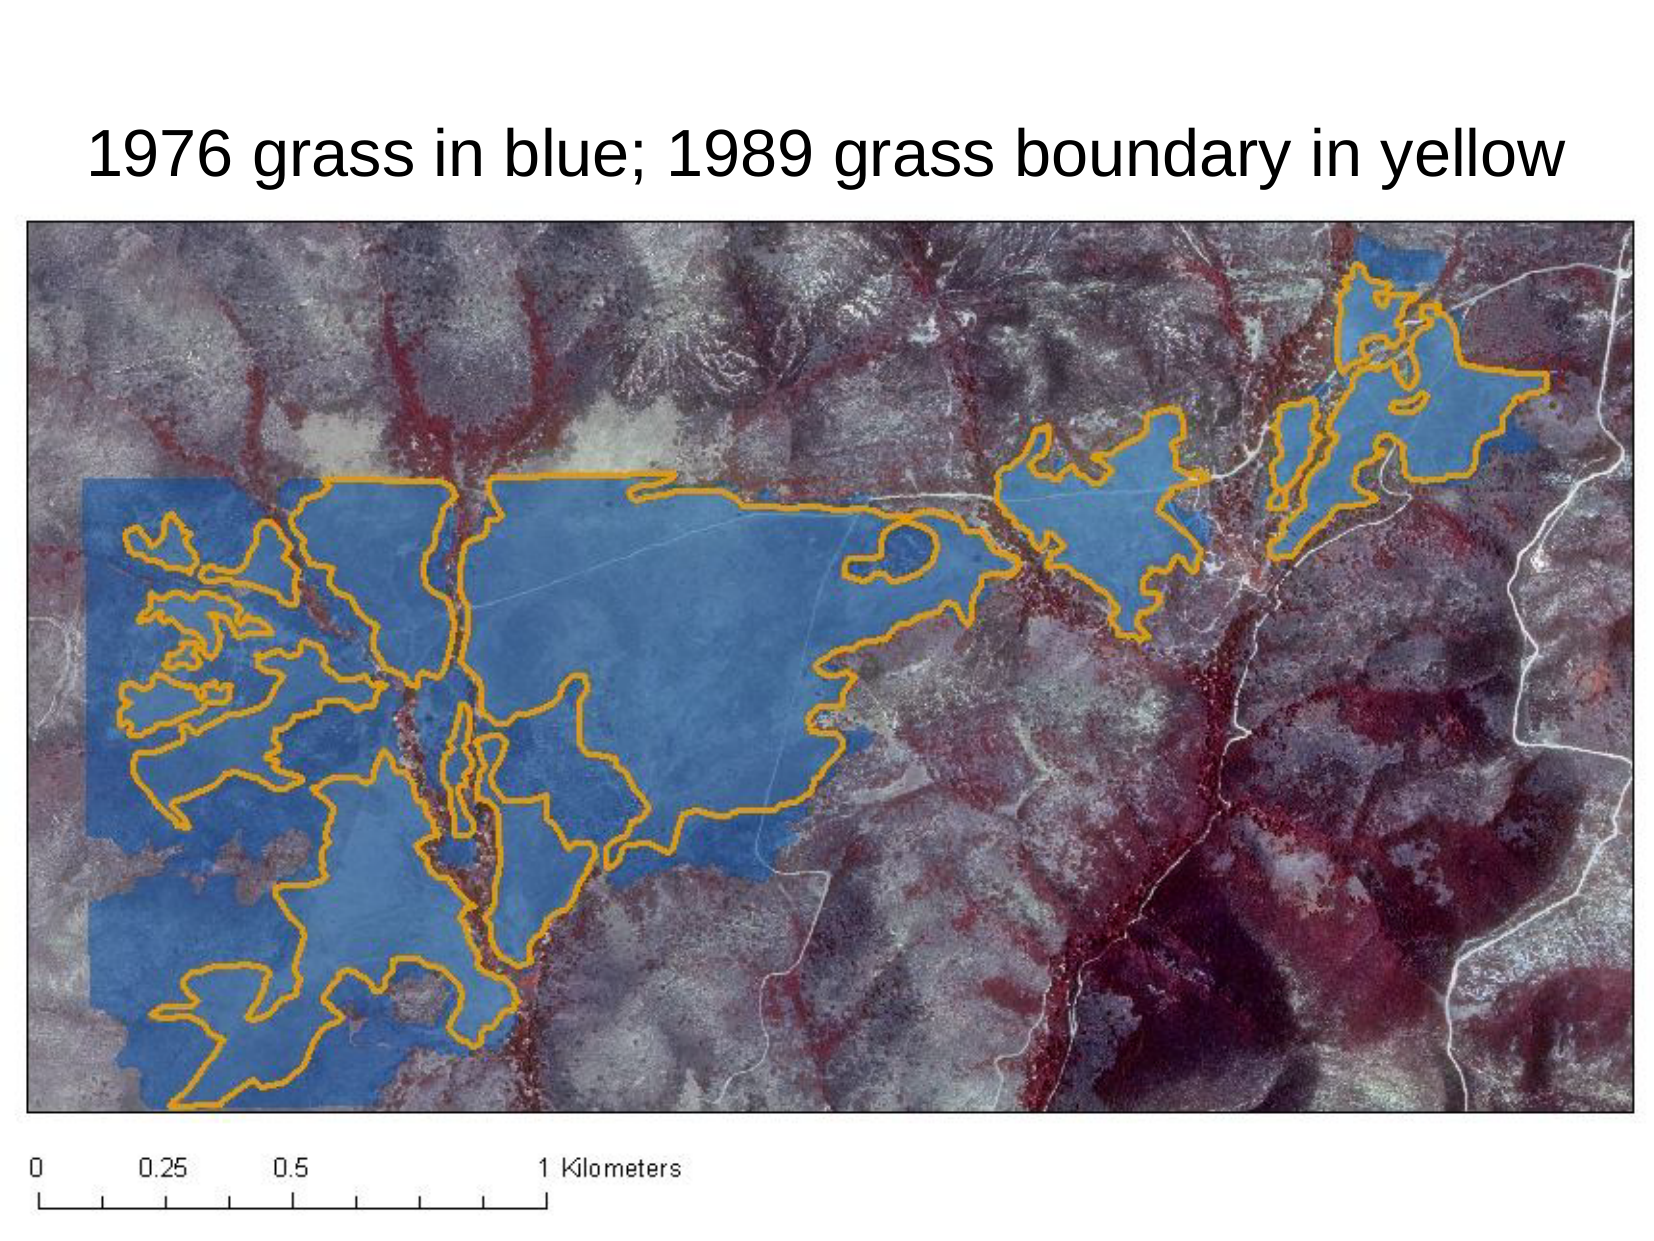

# 1976 grass in blue; 1989 grass boundary in yellow